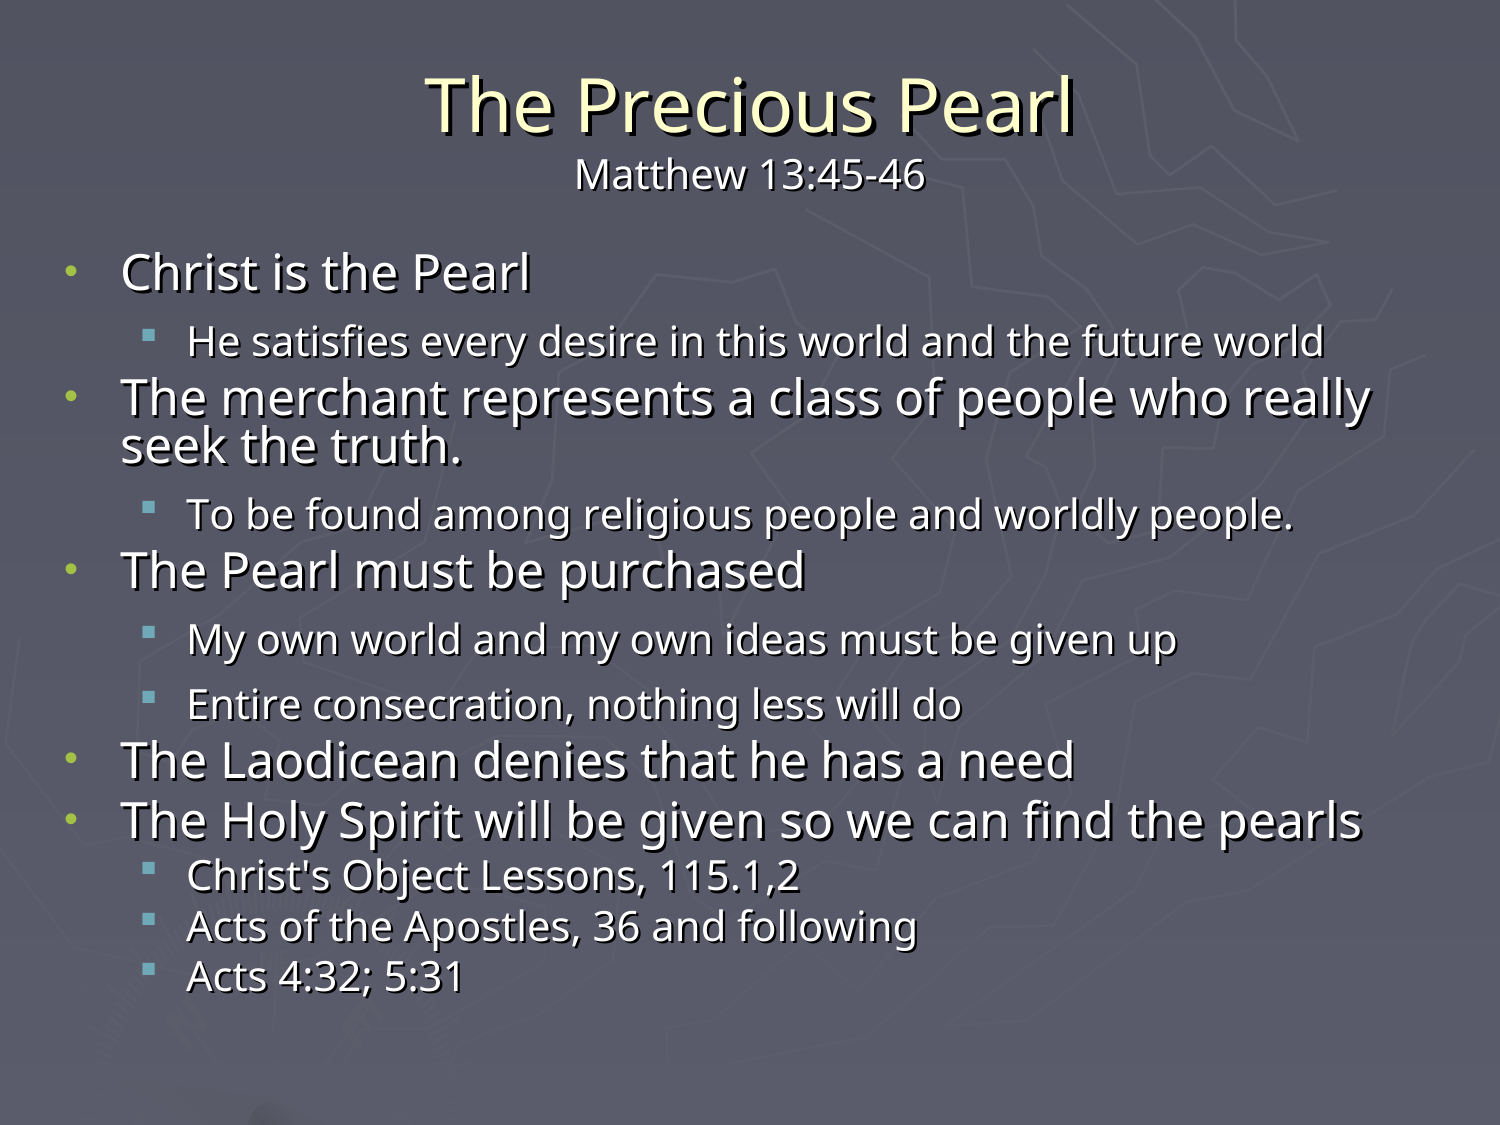

# The Precious Pearl Matthew 13:45-46
Christ is the Pearl
He satisfies every desire in this world and the future world
The merchant represents a class of people who really seek the truth.
To be found among religious people and worldly people.
The Pearl must be purchased
My own world and my own ideas must be given up
Entire consecration, nothing less will do
The Laodicean denies that he has a need
The Holy Spirit will be given so we can find the pearls
Christ's Object Lessons, 115.1,2
Acts of the Apostles, 36 and following
Acts 4:32; 5:31